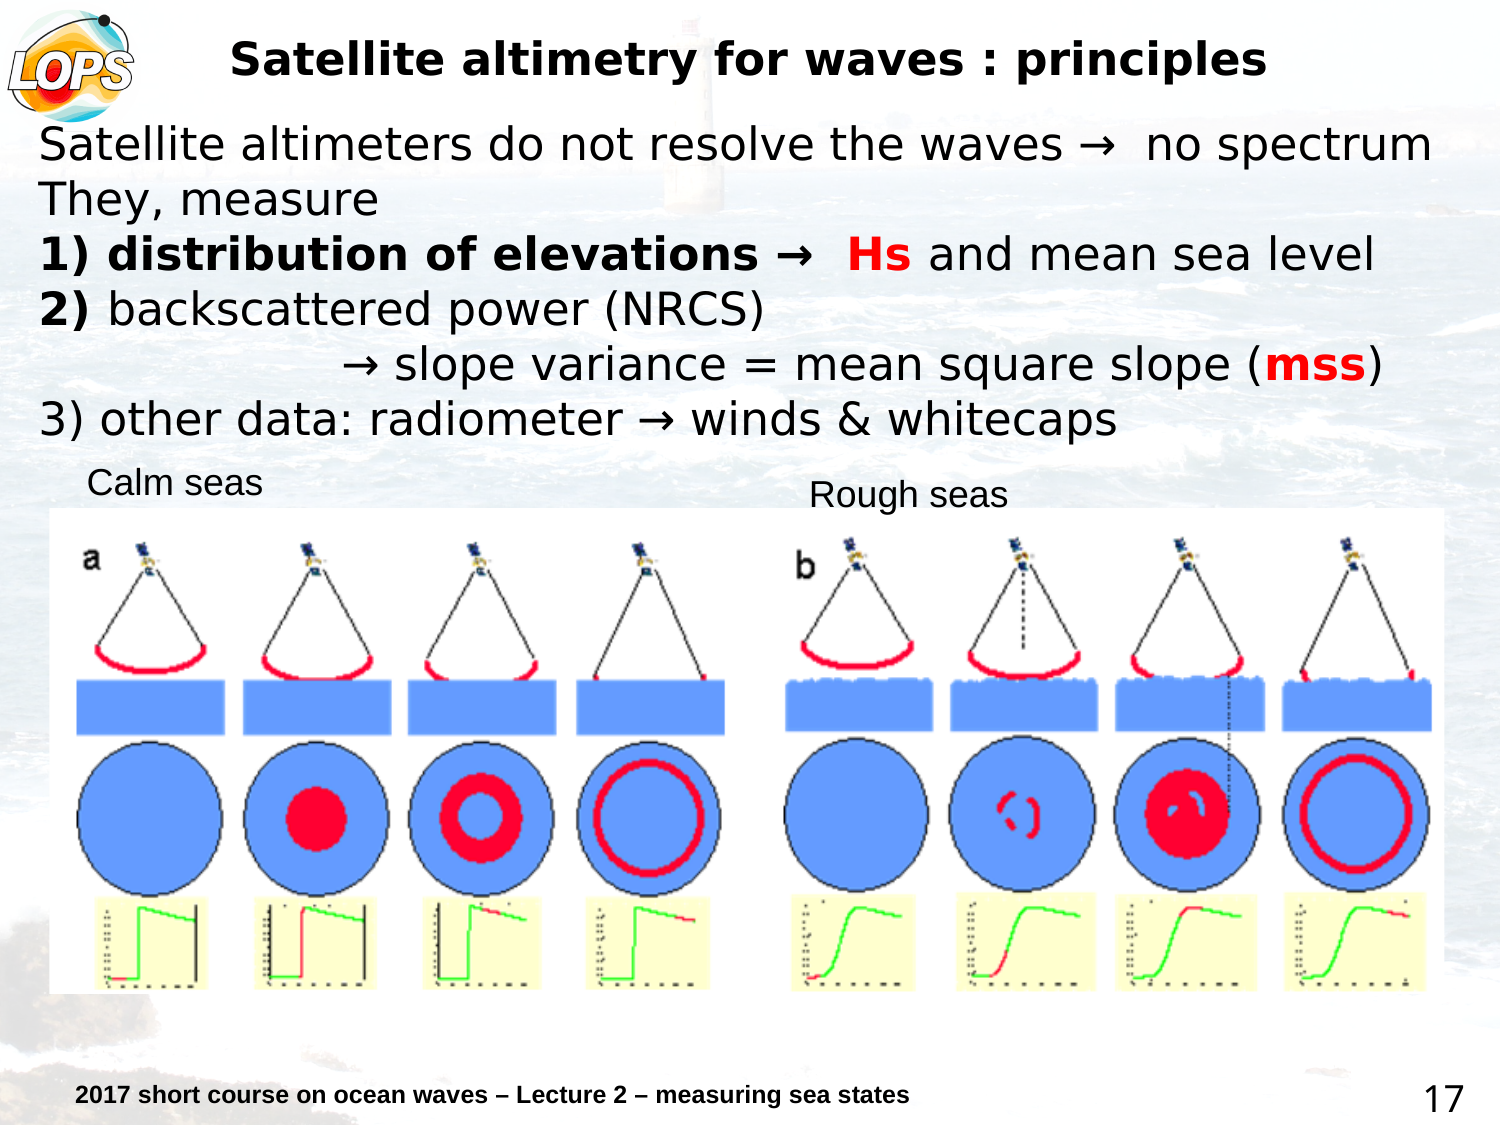

Satellite altimetry for waves : principles
Satellite altimeters do not resolve the waves → no spectrum
They, measure
1) distribution of elevations → Hs and mean sea level
2) backscattered power (NRCS)
→ slope variance = mean square slope (mss)
3) other data: radiometer → winds & whitecaps
Calm seas
Rough seas
17